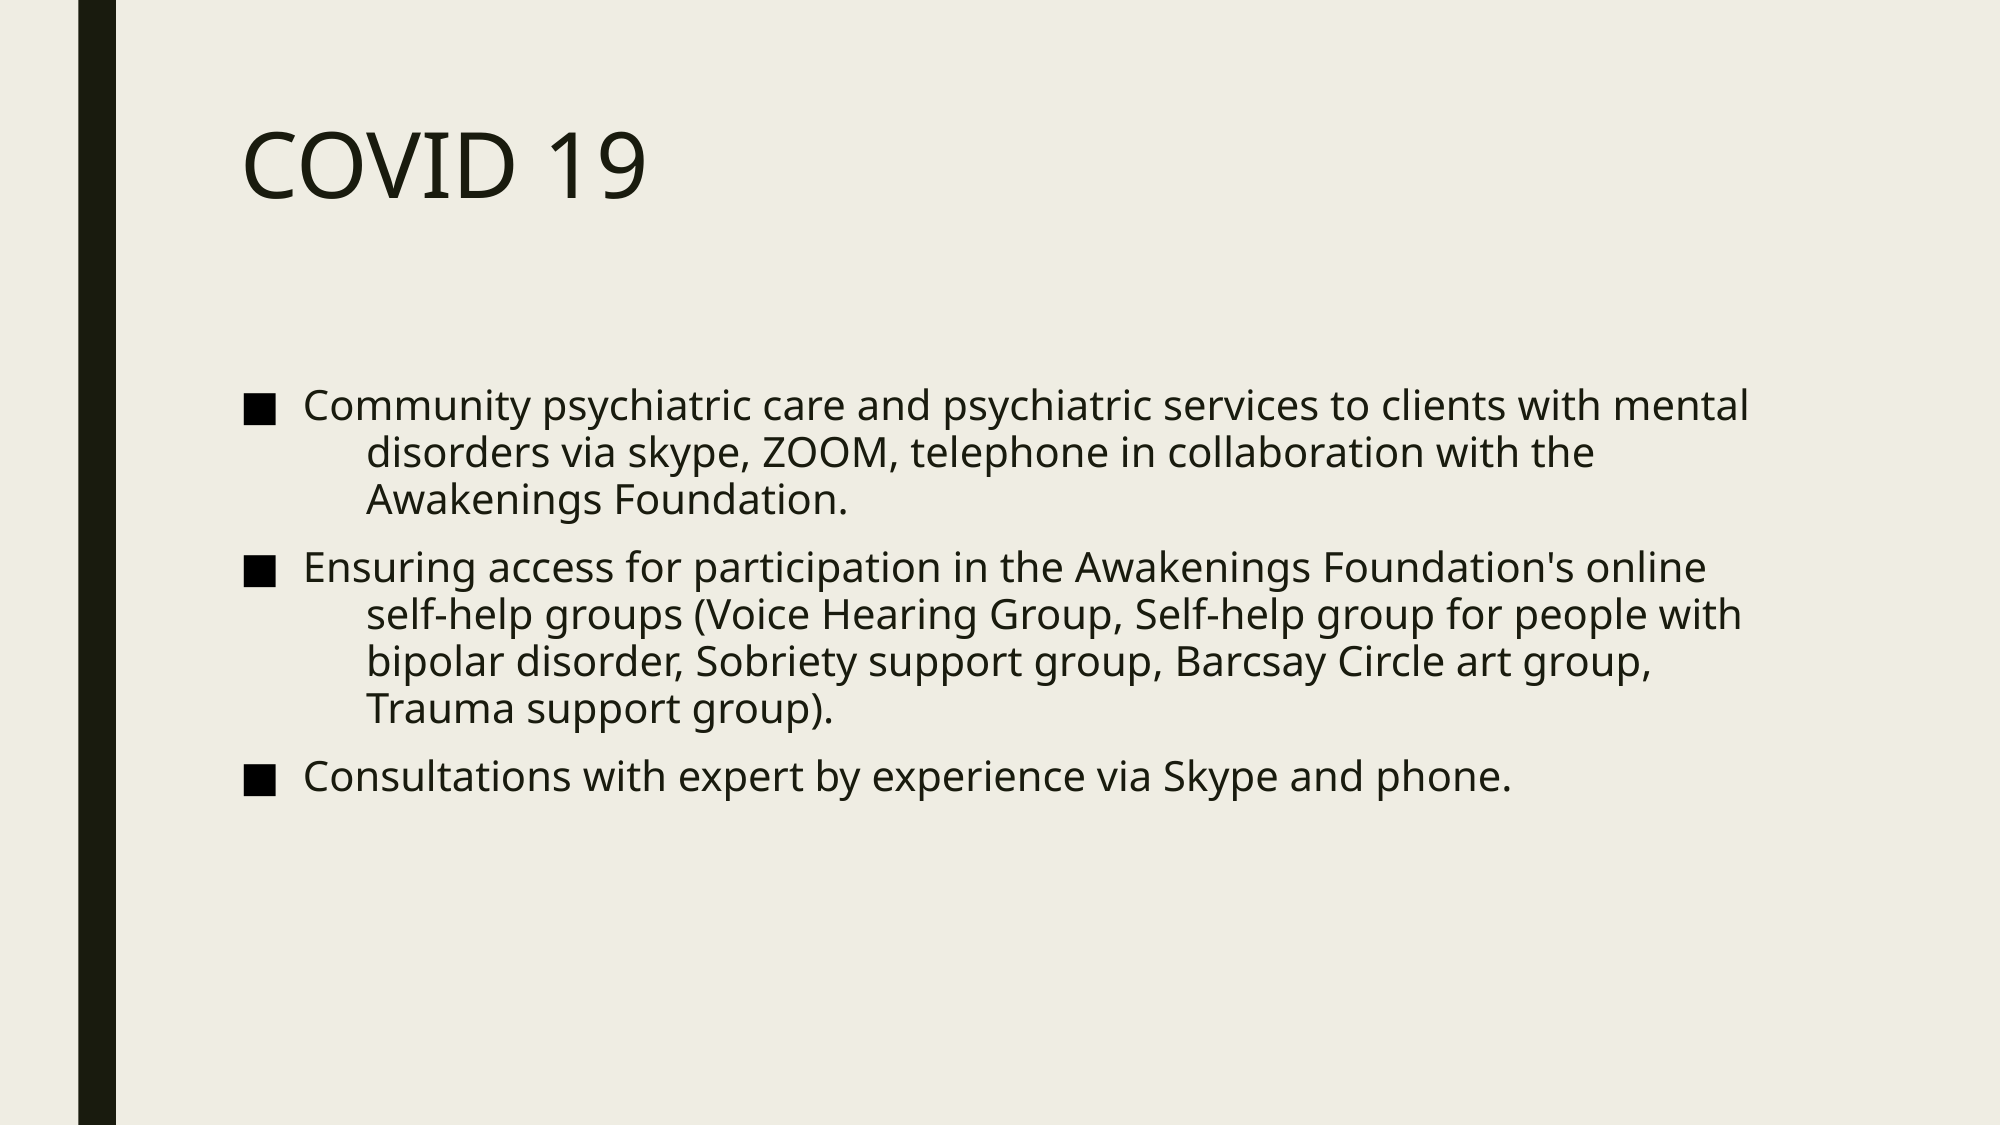

# COVID 19
Community psychiatric care and psychiatric services to clients with mental disorders via skype, ZOOM, telephone in collaboration with the Awakenings Foundation.
Ensuring access for participation in the Awakenings Foundation's online self-help groups (Voice Hearing Group, Self-help group for people with bipolar disorder, Sobriety support group, Barcsay Circle art group, Trauma support group).
Consultations with expert by experience via Skype and phone.